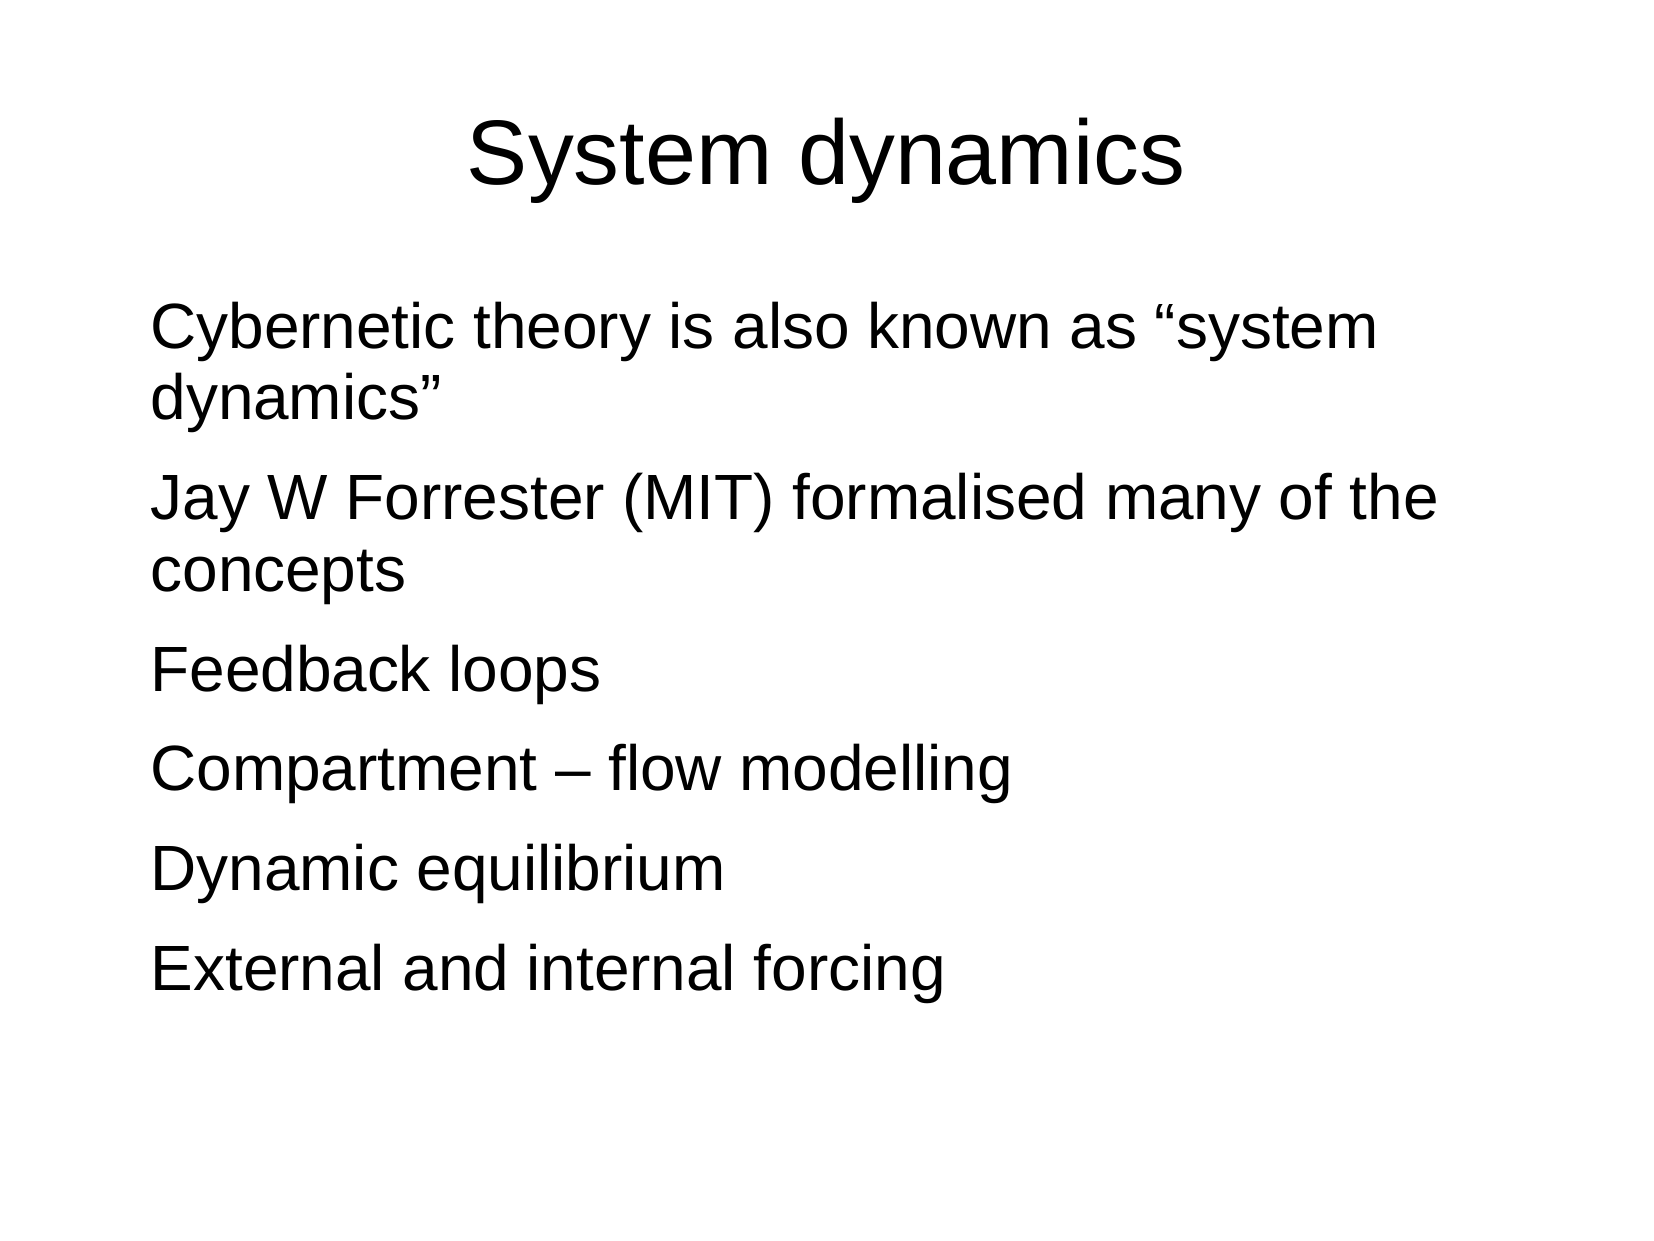

# System dynamics
Cybernetic theory is also known as “system dynamics”
Jay W Forrester (MIT) formalised many of the concepts
Feedback loops
Compartment – flow modelling
Dynamic equilibrium
External and internal forcing